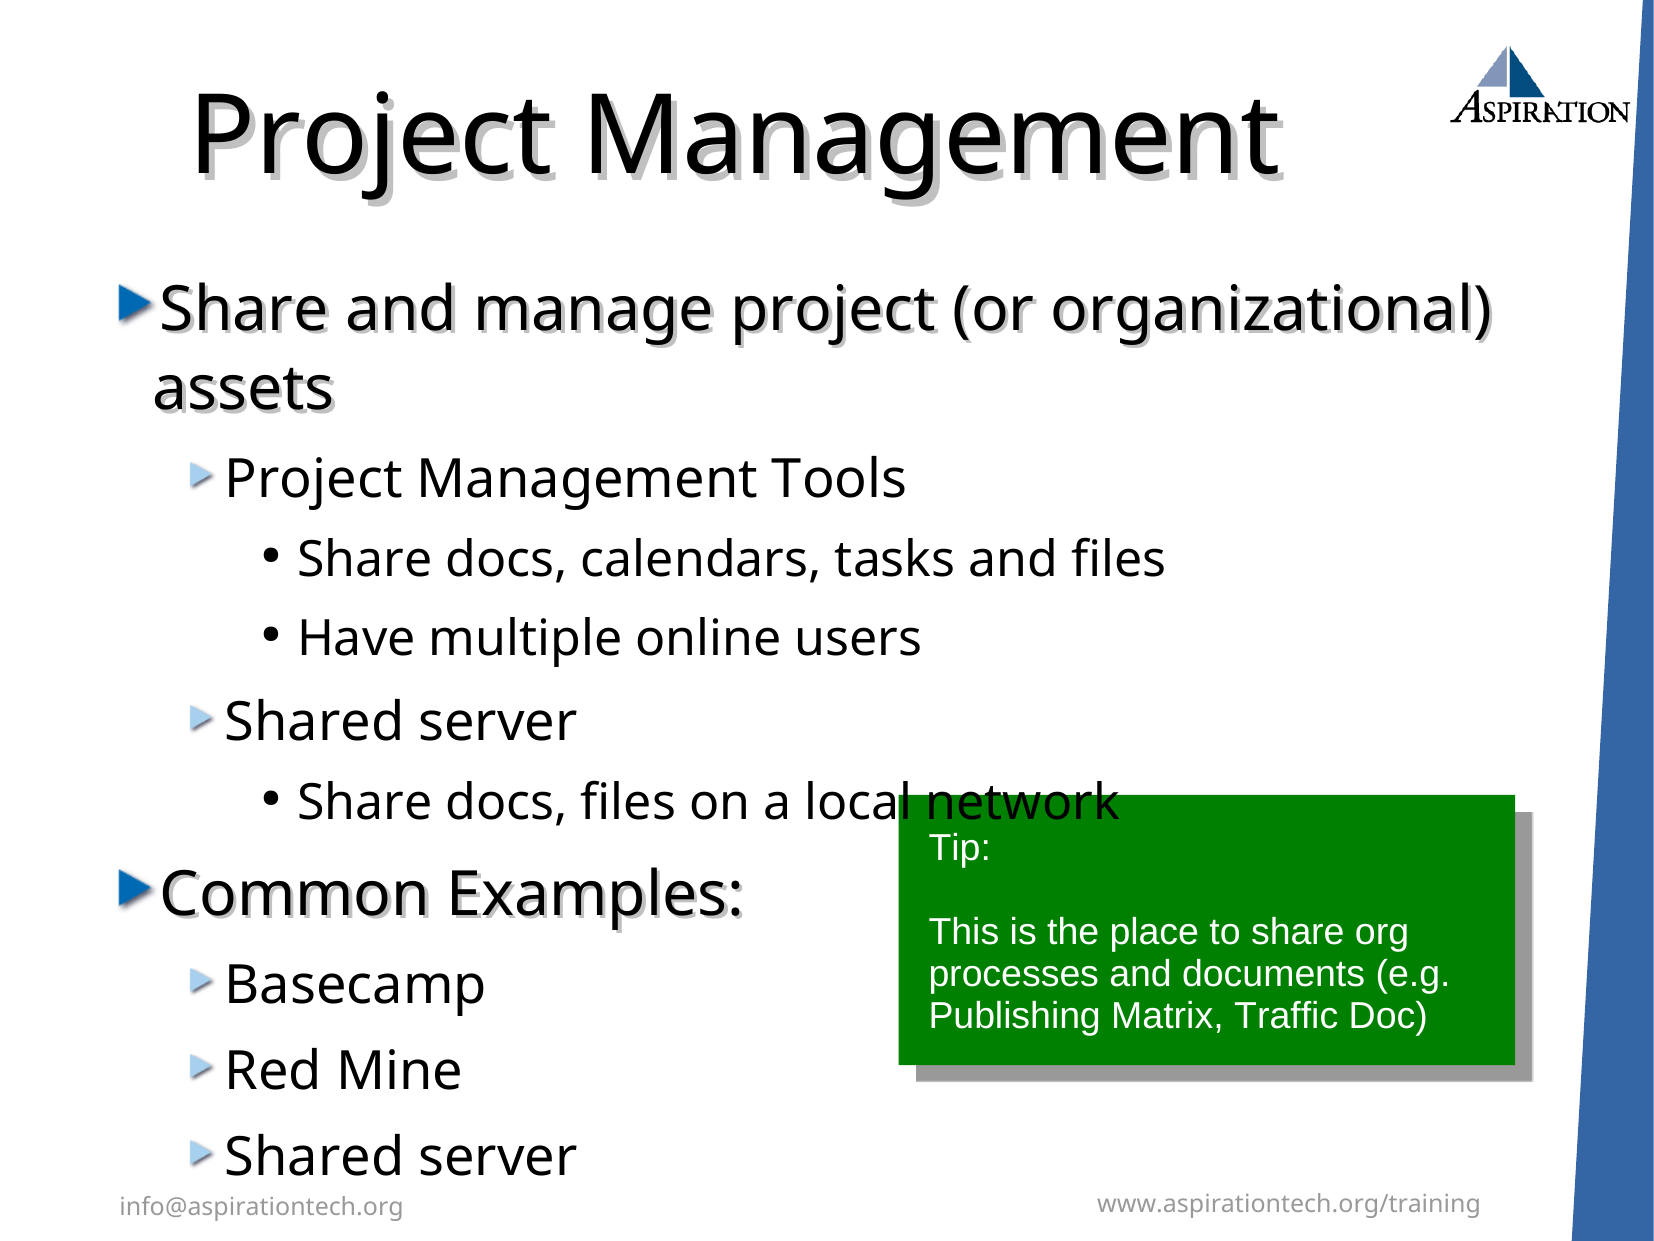

# Project Management
Share and manage project (or organizational) assets
Project Management Tools
Share docs, calendars, tasks and files
Have multiple online users
Shared server
Share docs, files on a local network
Common Examples:
Basecamp
Red Mine
Shared server
Tip:
This is the place to share org processes and documents (e.g. Publishing Matrix, Traffic Doc)